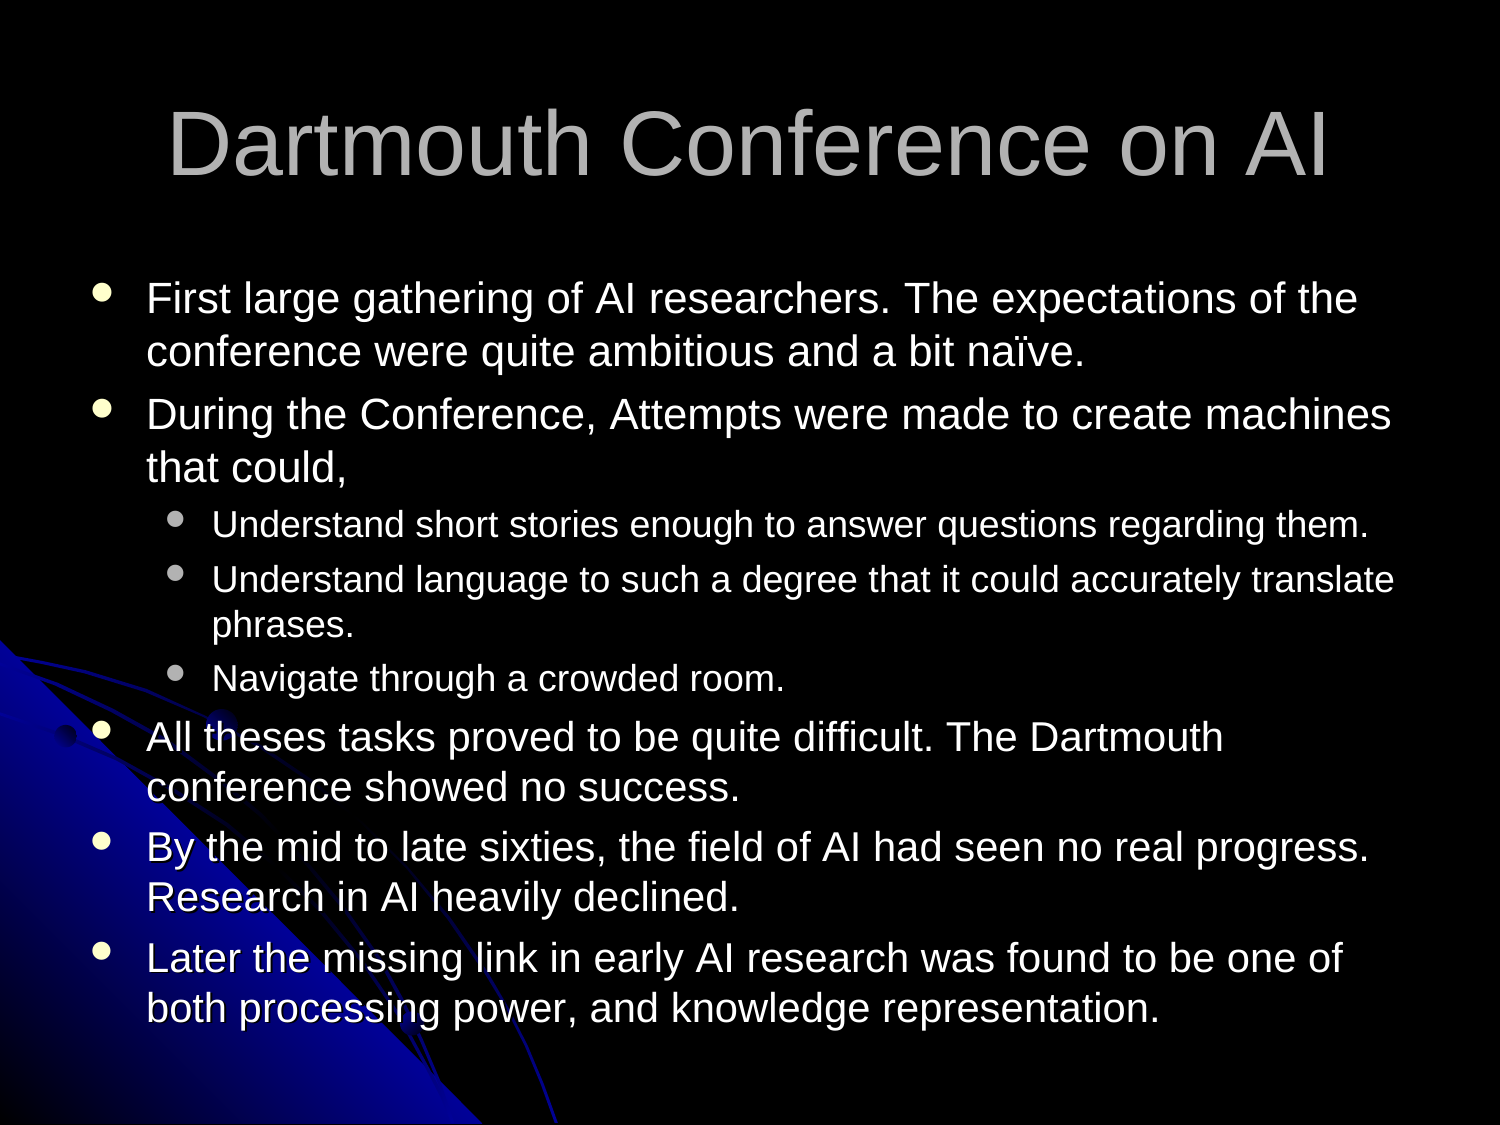

# Dartmouth Conference on AI
First large gathering of AI researchers. The expectations of the conference were quite ambitious and a bit naïve.
During the Conference, Attempts were made to create machines that could,
Understand short stories enough to answer questions regarding them.
Understand language to such a degree that it could accurately translate phrases.
Navigate through a crowded room.
All theses tasks proved to be quite difficult. The Dartmouth conference showed no success.
By the mid to late sixties, the field of AI had seen no real progress. Research in AI heavily declined.
Later the missing link in early AI research was found to be one of both processing power, and knowledge representation.